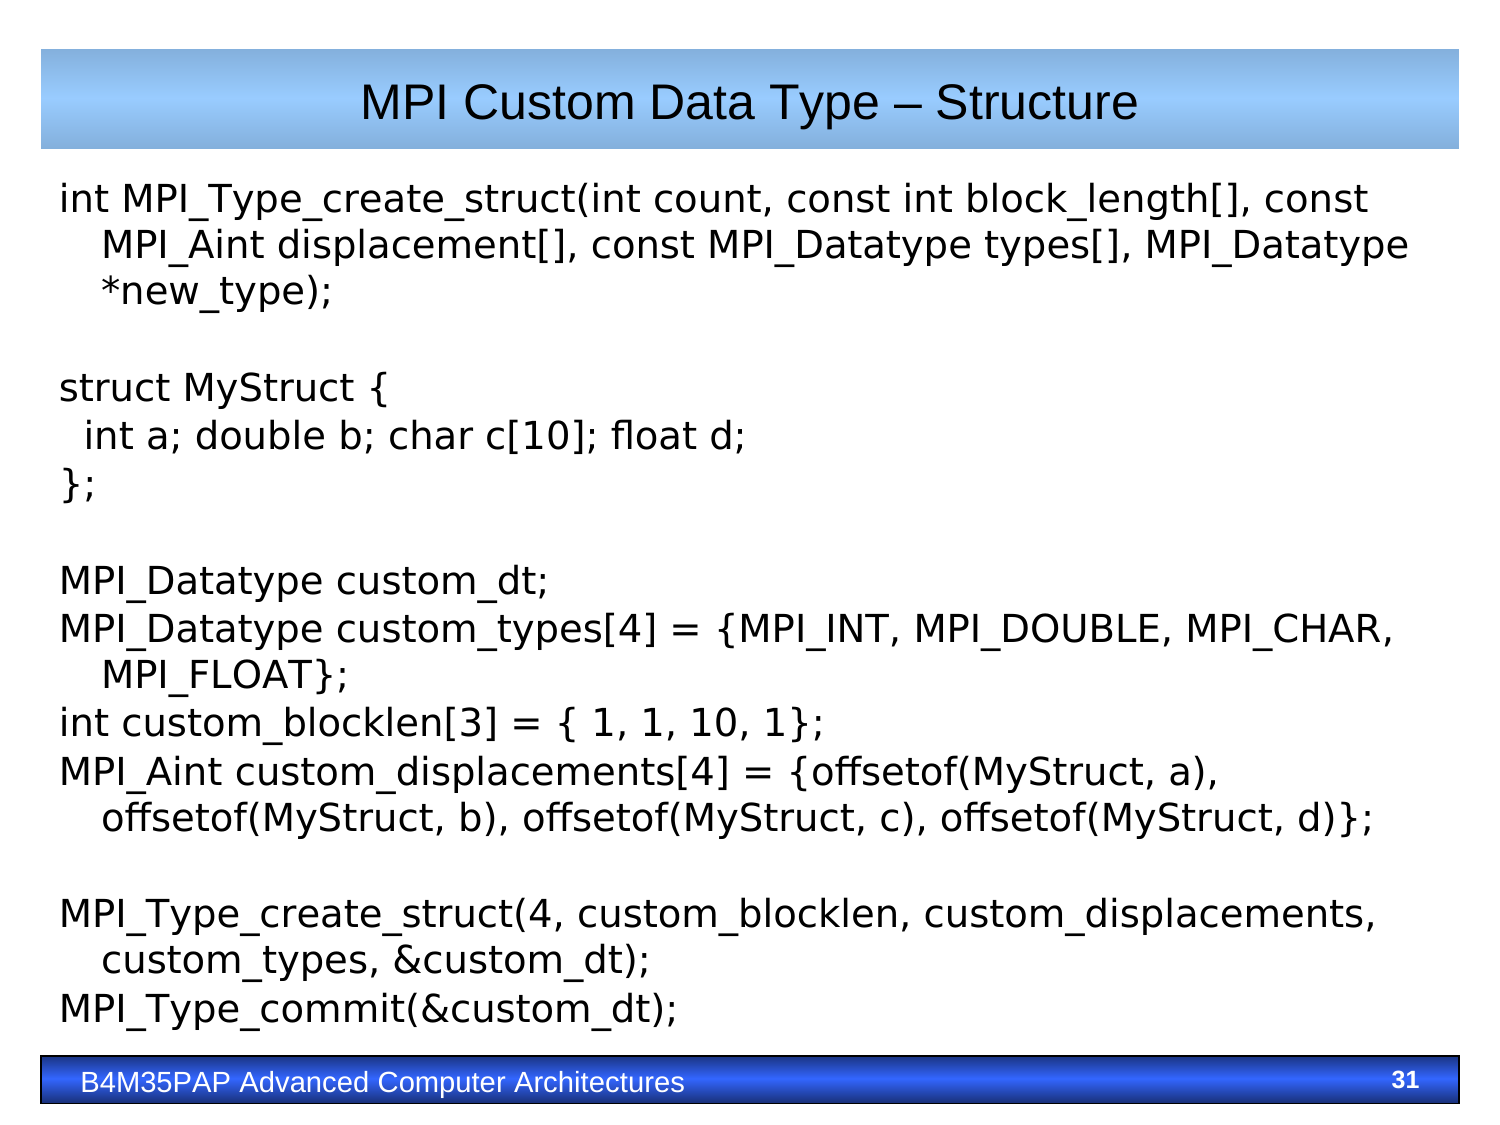

# MPI Custom Data Type – Structure
int MPI_Type_create_struct(int count, const int block_length[], const MPI_Aint displacement[], const MPI_Datatype types[], MPI_Datatype *new_type);
struct MyStruct {
 int a; double b; char c[10]; float d;
};
MPI_Datatype custom_dt;
MPI_Datatype custom_types[4] = {MPI_INT, MPI_DOUBLE, MPI_CHAR, MPI_FLOAT};
int custom_blocklen[3] = { 1, 1, 10, 1};
MPI_Aint custom_displacements[4] = {offsetof(MyStruct, a), offsetof(MyStruct, b), offsetof(MyStruct, c), offsetof(MyStruct, d)};
MPI_Type_create_struct(4, custom_blocklen, custom_displacements, custom_types, &custom_dt);
MPI_Type_commit(&custom_dt);